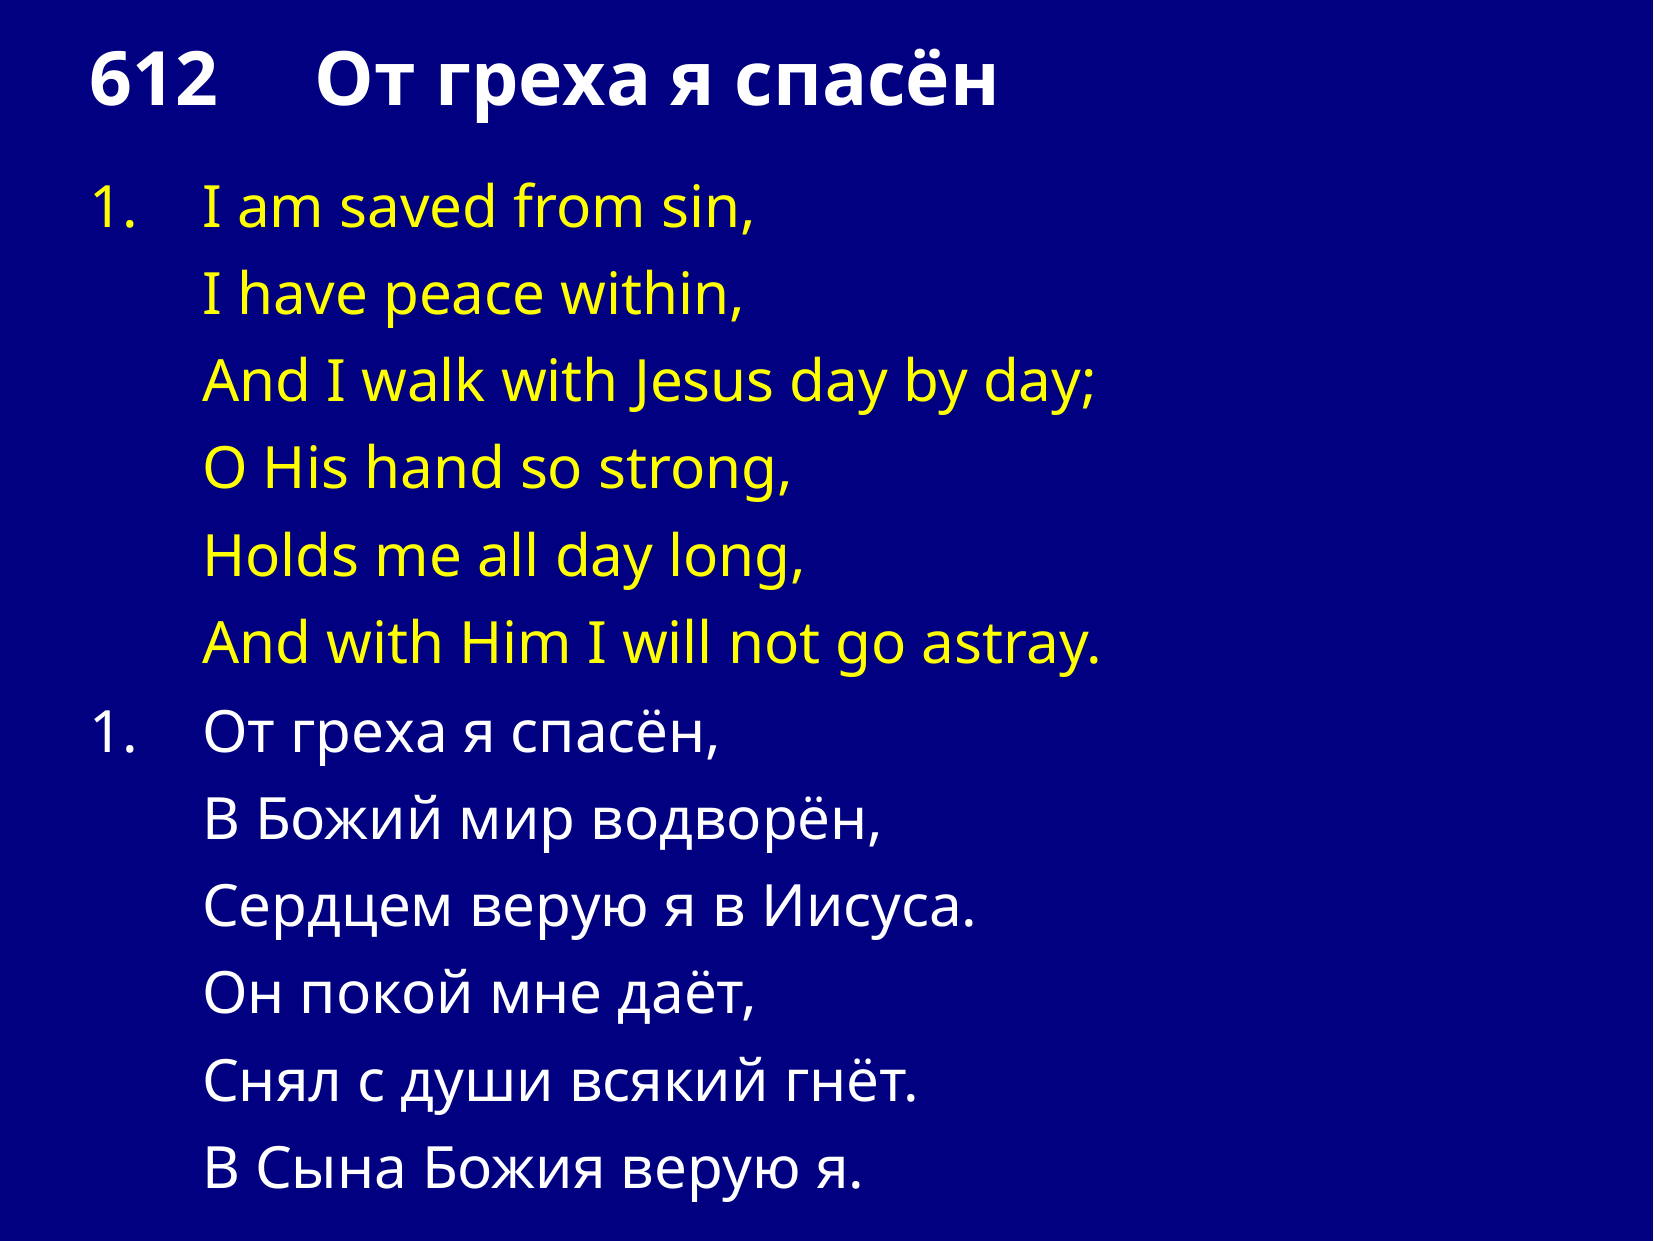

612	От греха я спасён
1.	I am saved from sin,
	I have peace within,
	And I walk with Jesus day by day;
	O His hand so strong,
	Holds me all day long,
	And with Him I will not go astray.
1.	От греха я спасён,
	В Божий мир водворён,
	Сердцем верую я в Иисуса.
	Он покой мне даёт,
	Снял с души всякий гнёт.
	В Сына Божия верую я.